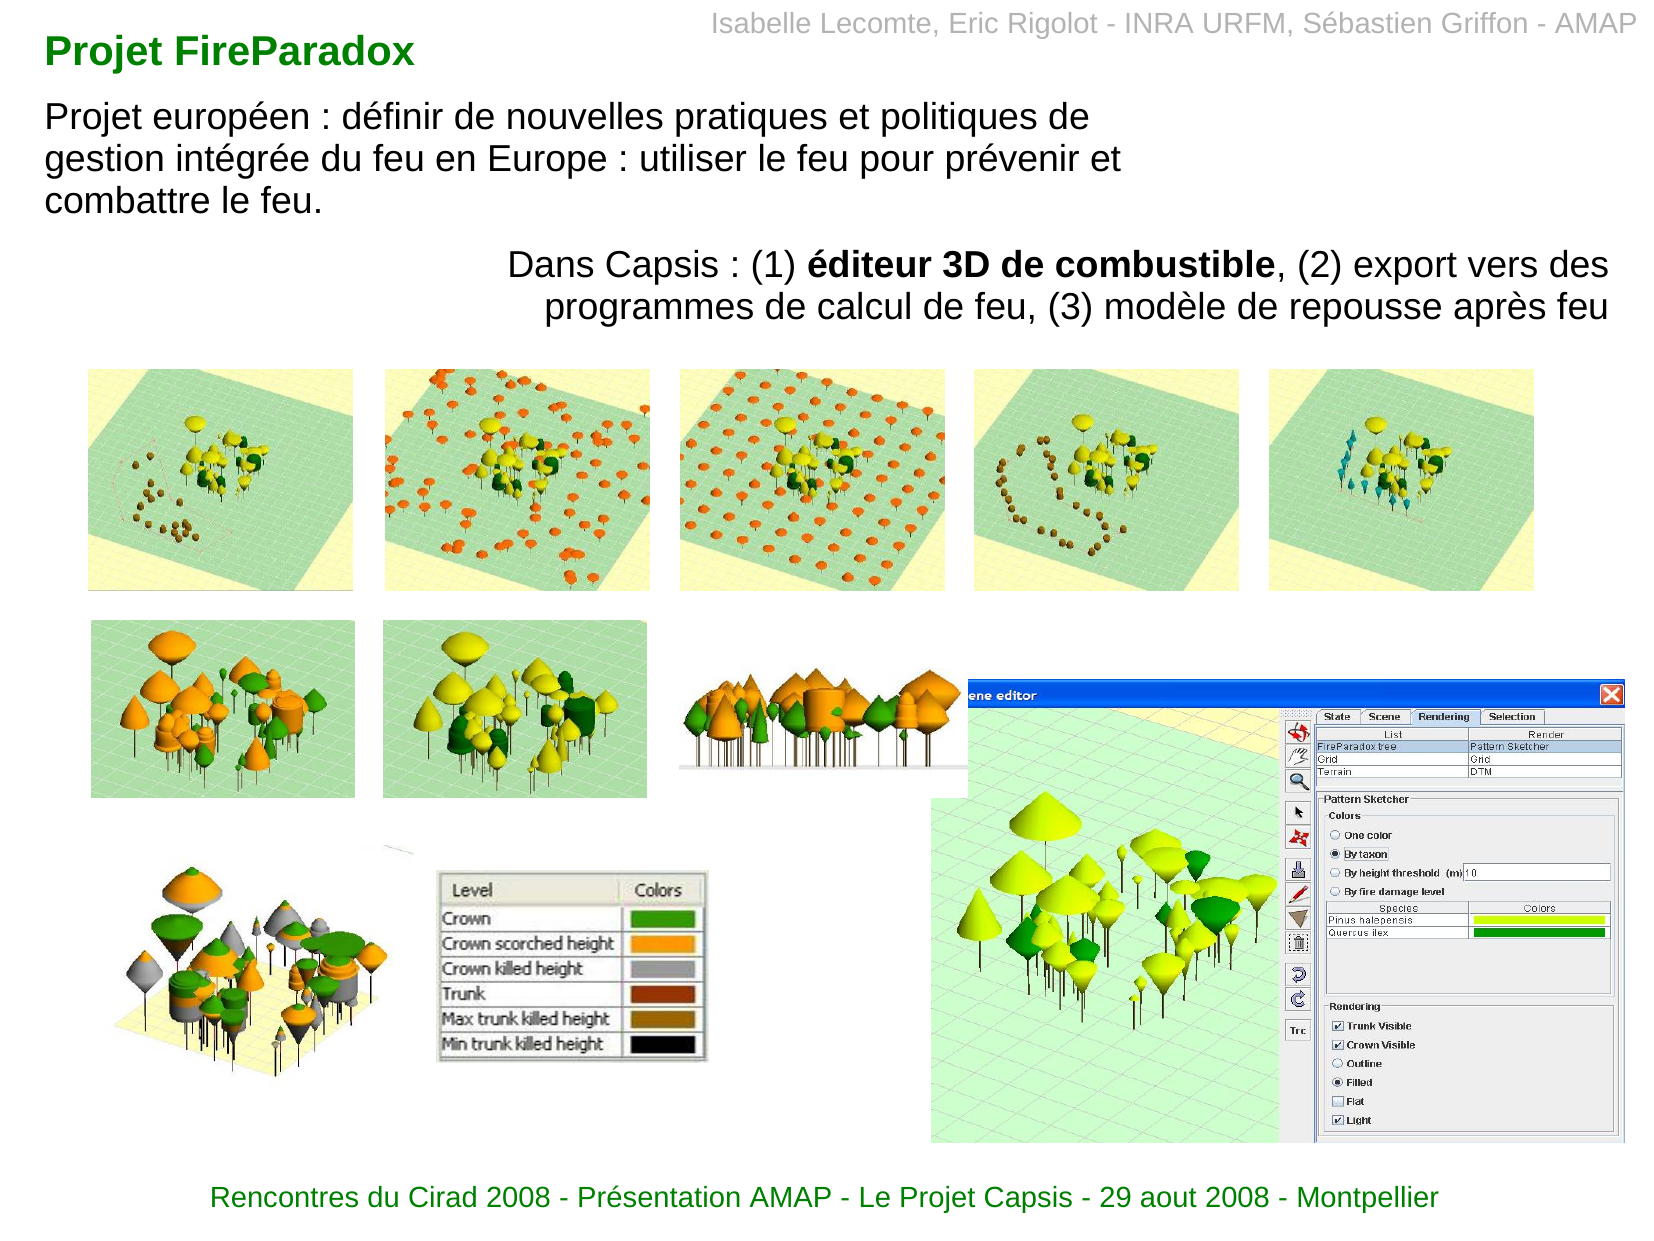

Isabelle Lecomte, Eric Rigolot - INRA URFM, Sébastien Griffon - AMAP
Projet FireParadox
Projet européen : définir de nouvelles pratiques et politiques de gestion intégrée du feu en Europe : utiliser le feu pour prévenir et combattre le feu.
Dans Capsis : (1) éditeur 3D de combustible, (2) export vers des programmes de calcul de feu, (3) modèle de repousse après feu